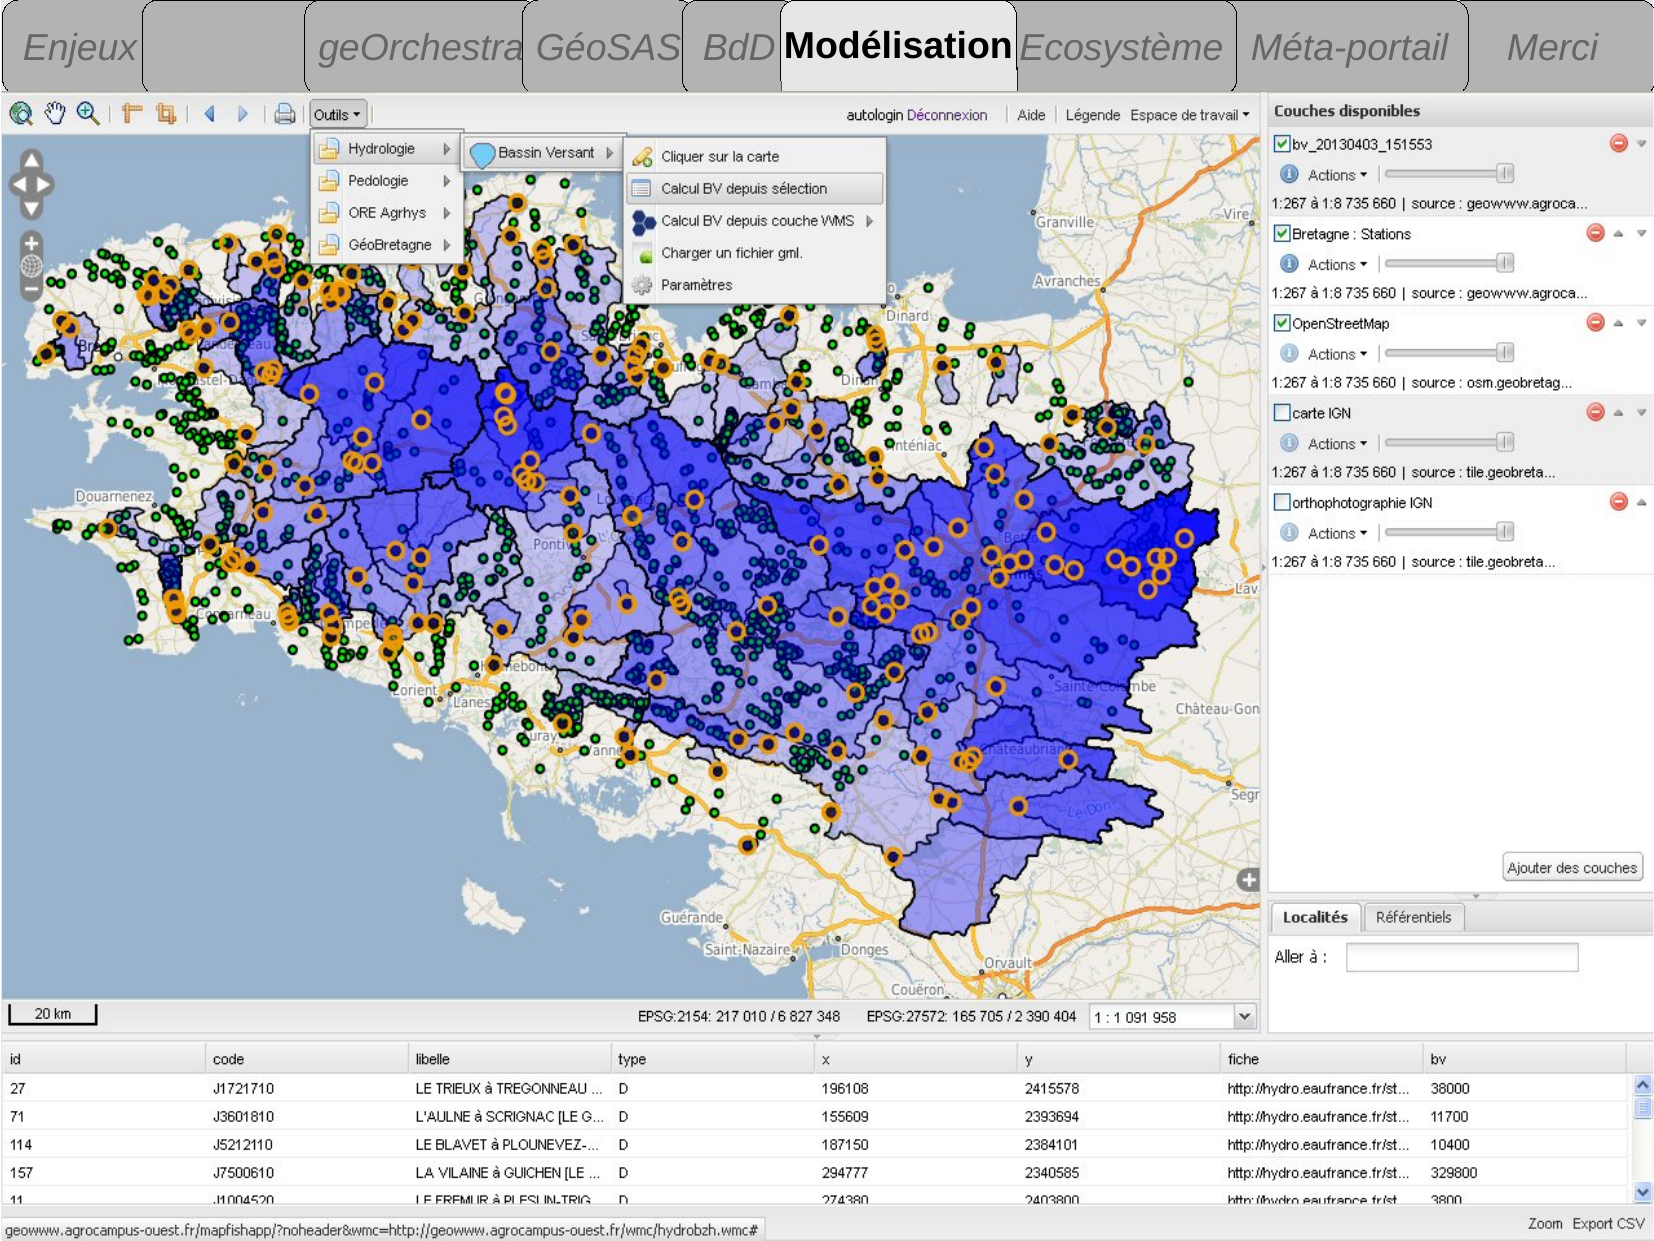

Enjeux
geOrchestra
GéoSAS
BdD
Modélisation
 Ecosystème
 Méta-portail
Merci
# WPS par référence & addon geOrchestra
 Assemblée Générale UMR SAS, Berder, 6 juin 2013